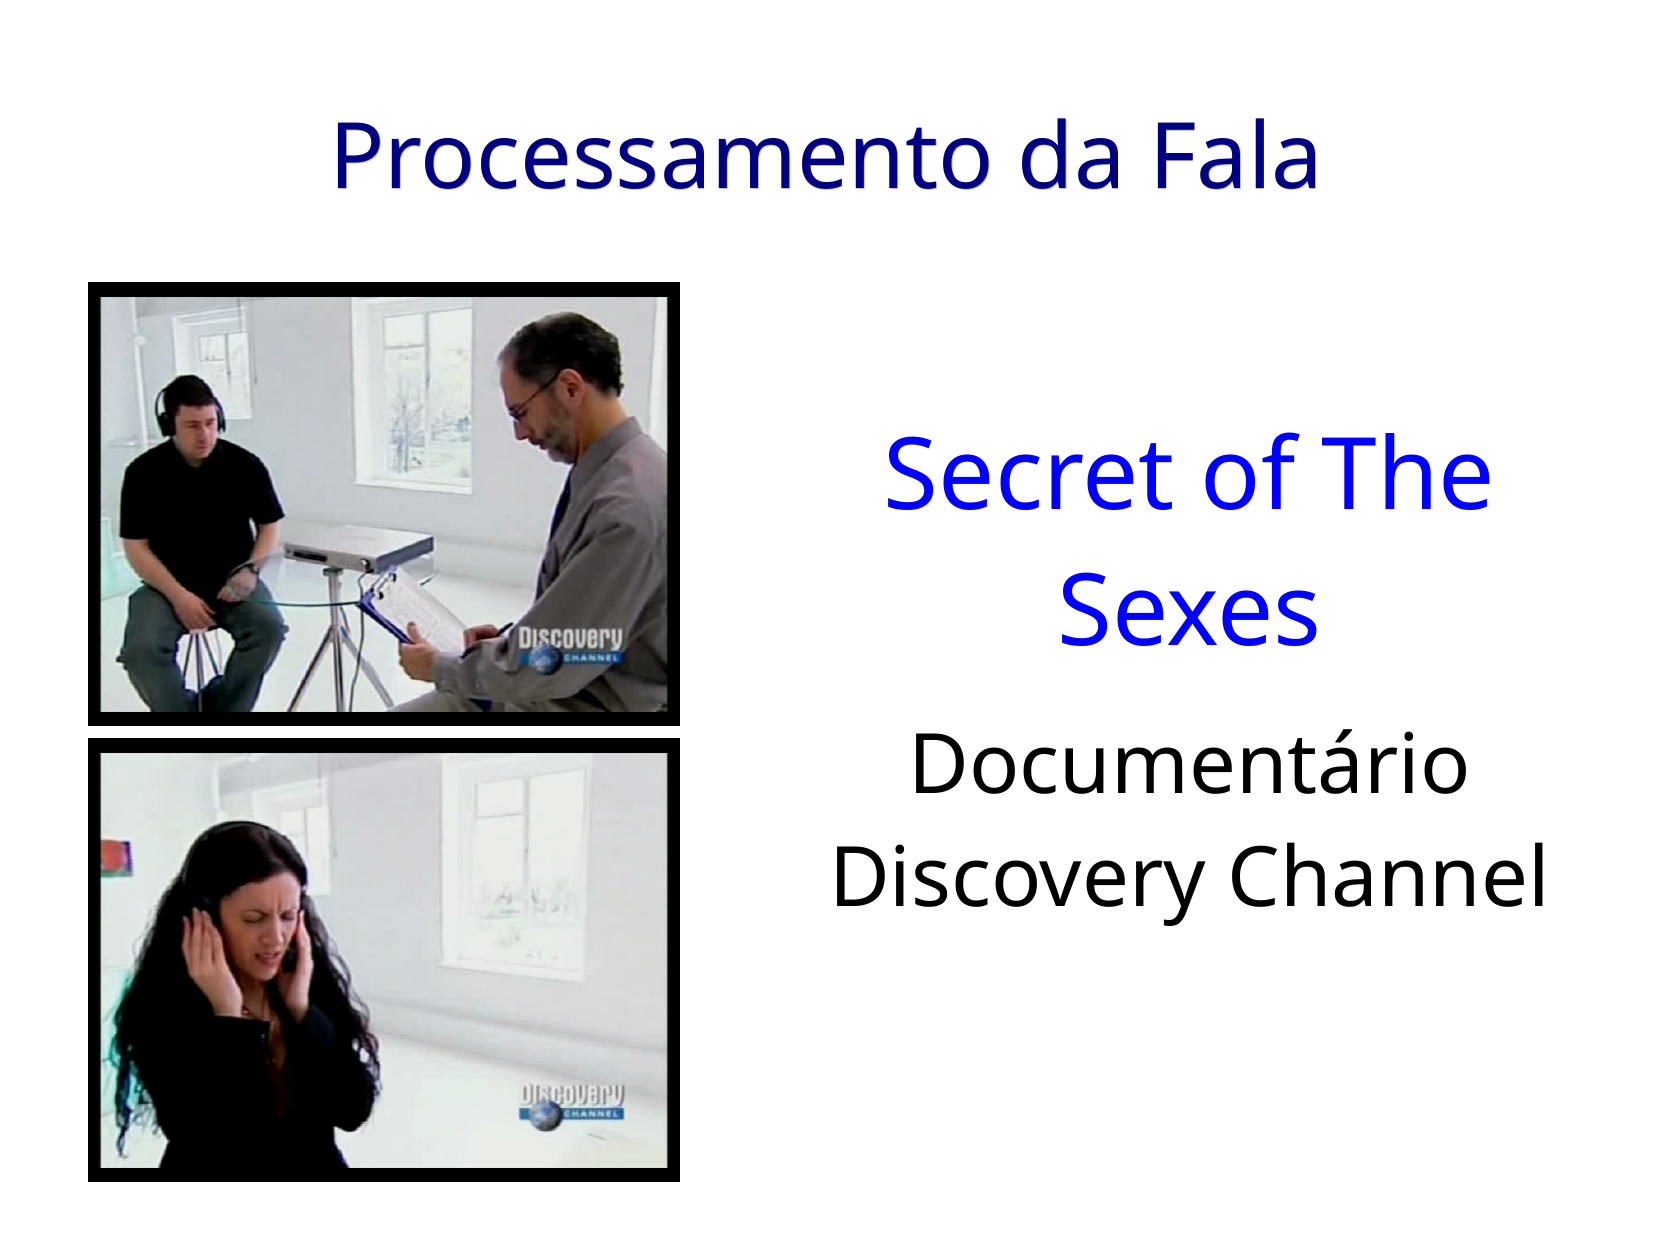

# Processamento da Fala
Secret of The Sexes
Documentário Discovery Channel